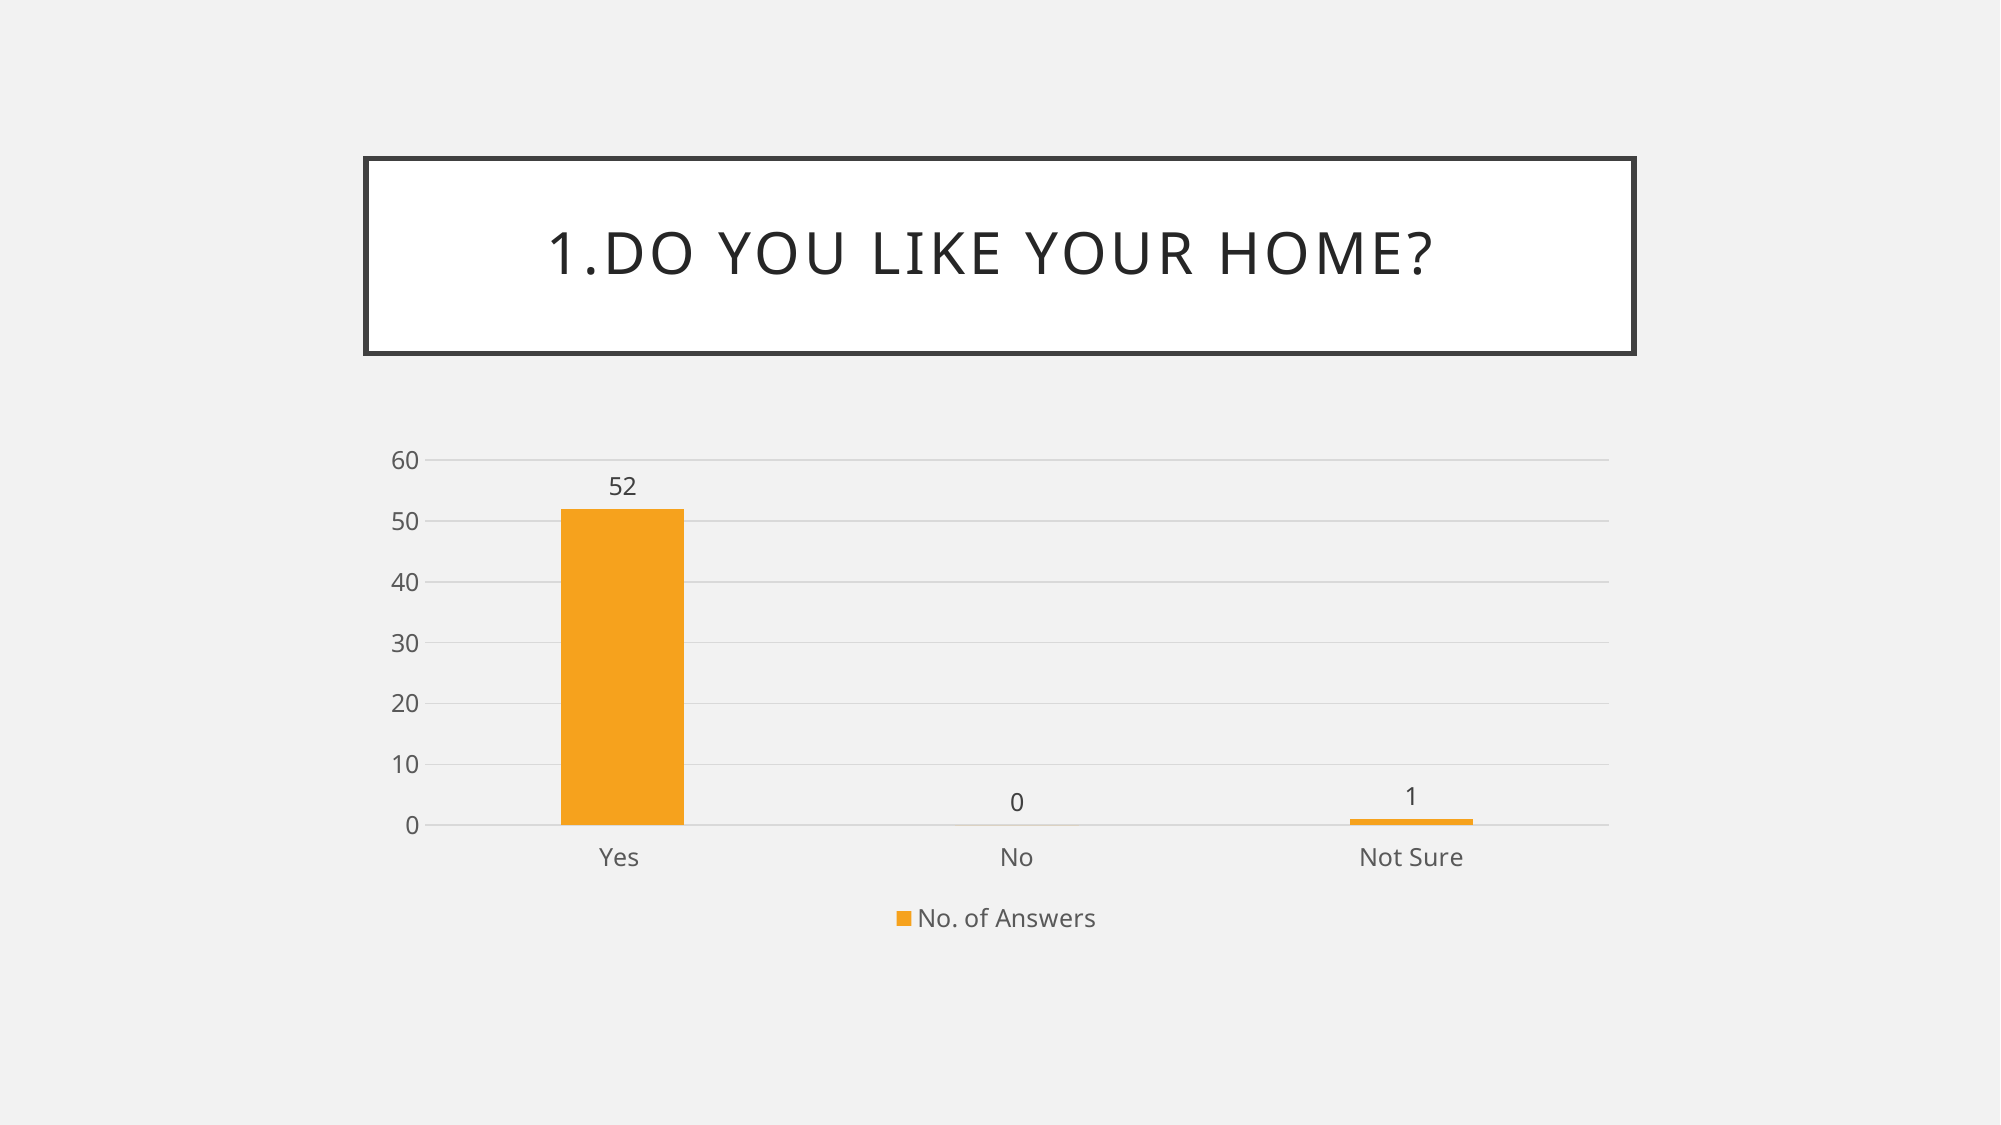

# 1.Do you like your home?
### Chart
| Category | No. of Answers |
|---|---|
| Yes | 52.0 |
| No | 0.0 |
| Not Sure | 1.0 |